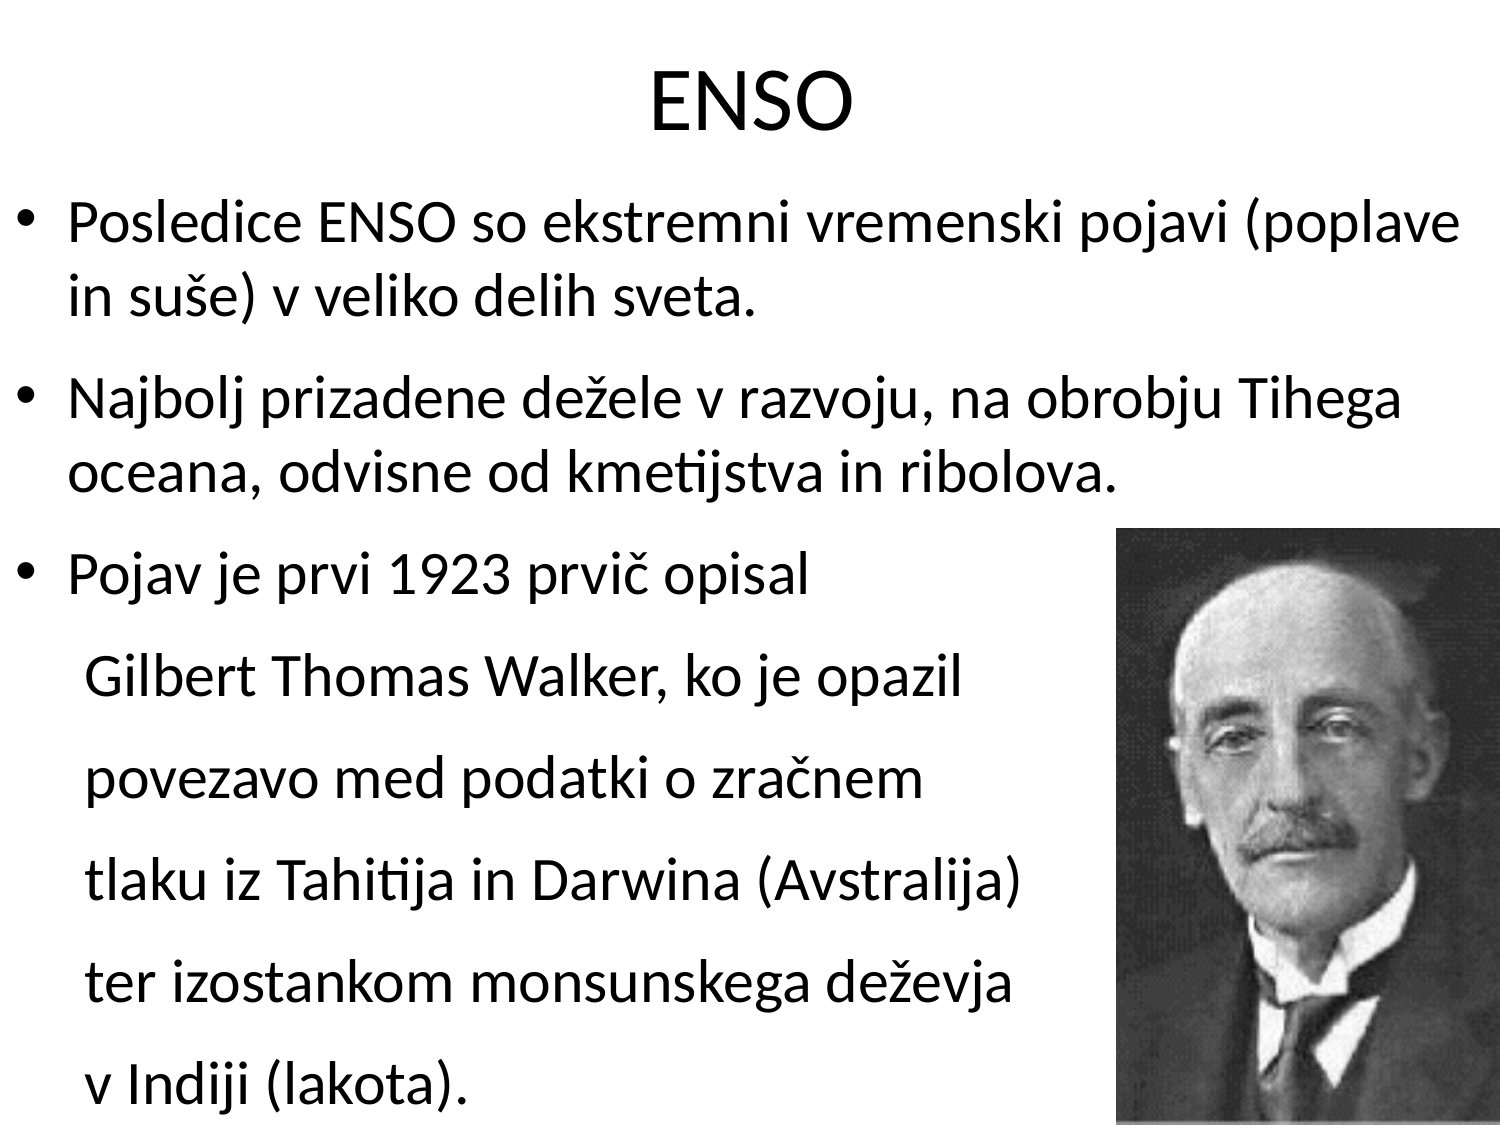

# ENSO
Posledice ENSO so ekstremni vremenski pojavi (poplave in suše) v veliko delih sveta.
Najbolj prizadene dežele v razvoju, na obrobju Tihega oceana, odvisne od kmetijstva in ribolova.
Pojav je prvi 1923 prvič opisal
	Gilbert Thomas Walker, ko je opazil
	povezavo med podatki o zračnem
	tlaku iz Tahitija in Darwina (Avstralija)
	ter izostankom monsunskega deževja
	v Indiji (lakota).